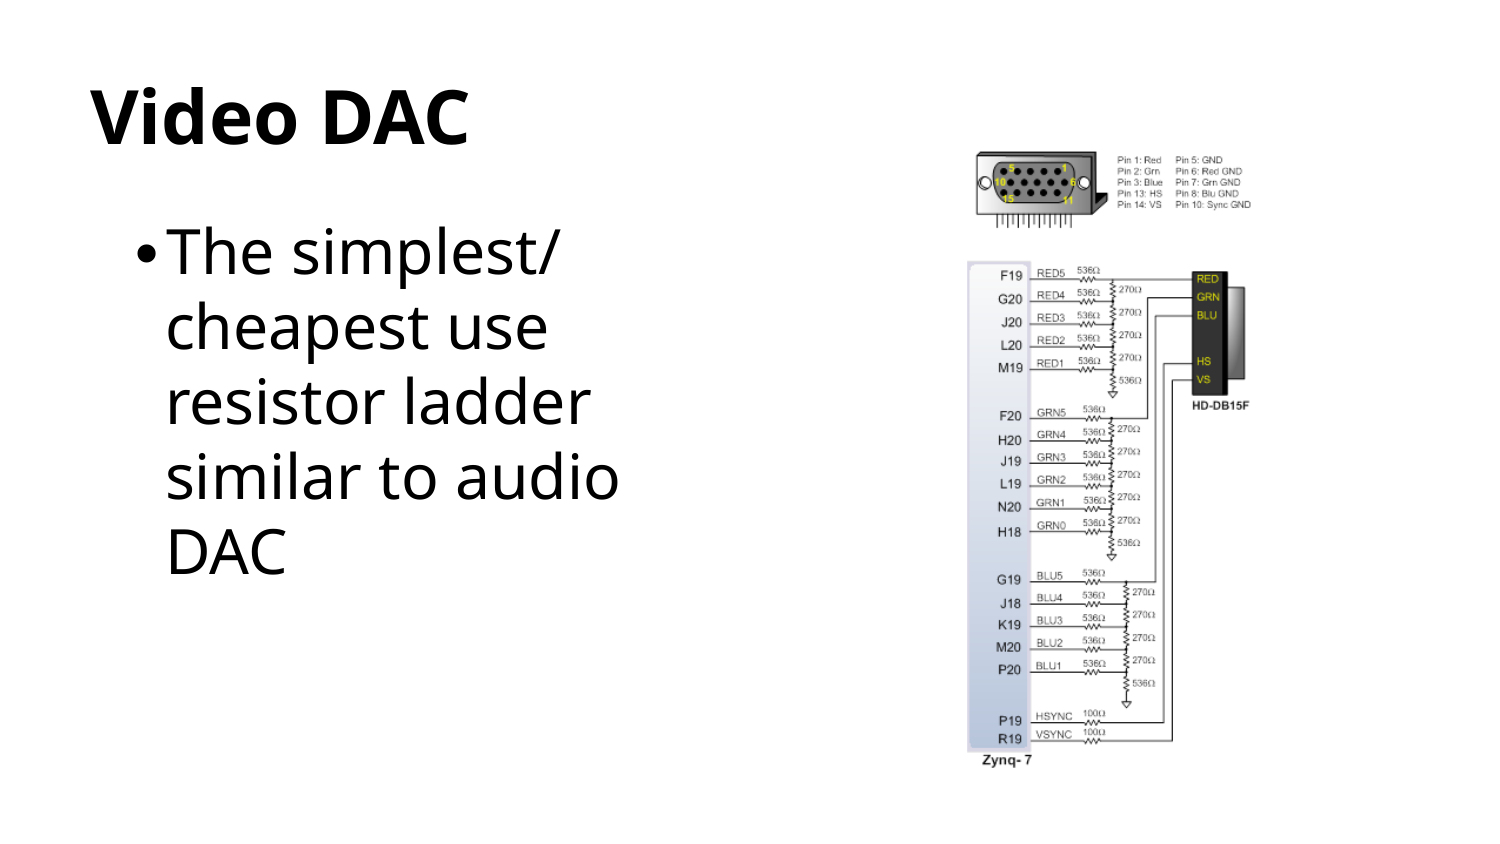

# Video DAC
The simplest/ cheapest use resistor ladder similar to audio DAC